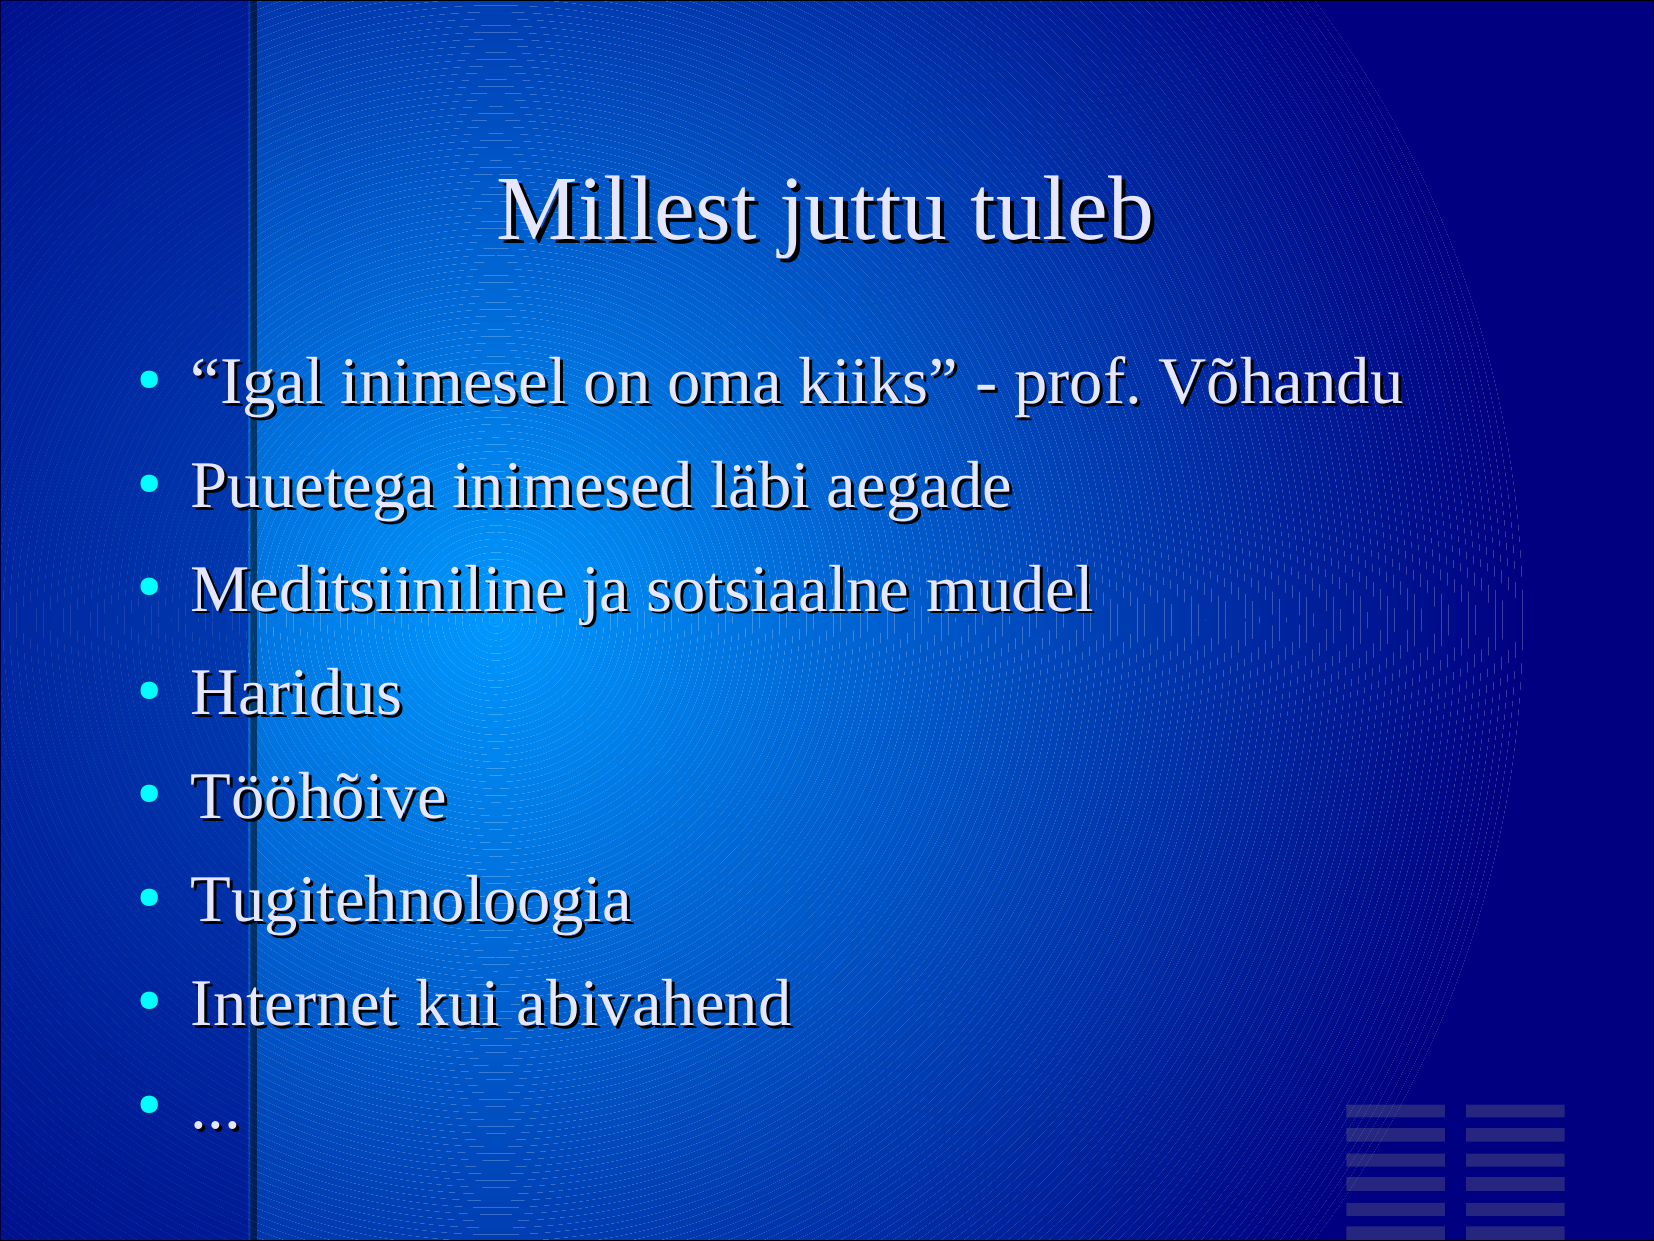

# Millest juttu tuleb
“Igal inimesel on oma kiiks” - prof. Võhandu
Puuetega inimesed läbi aegade
Meditsiiniline ja sotsiaalne mudel
Haridus
Tööhõive
Tugitehnoloogia
Internet kui abivahend
...